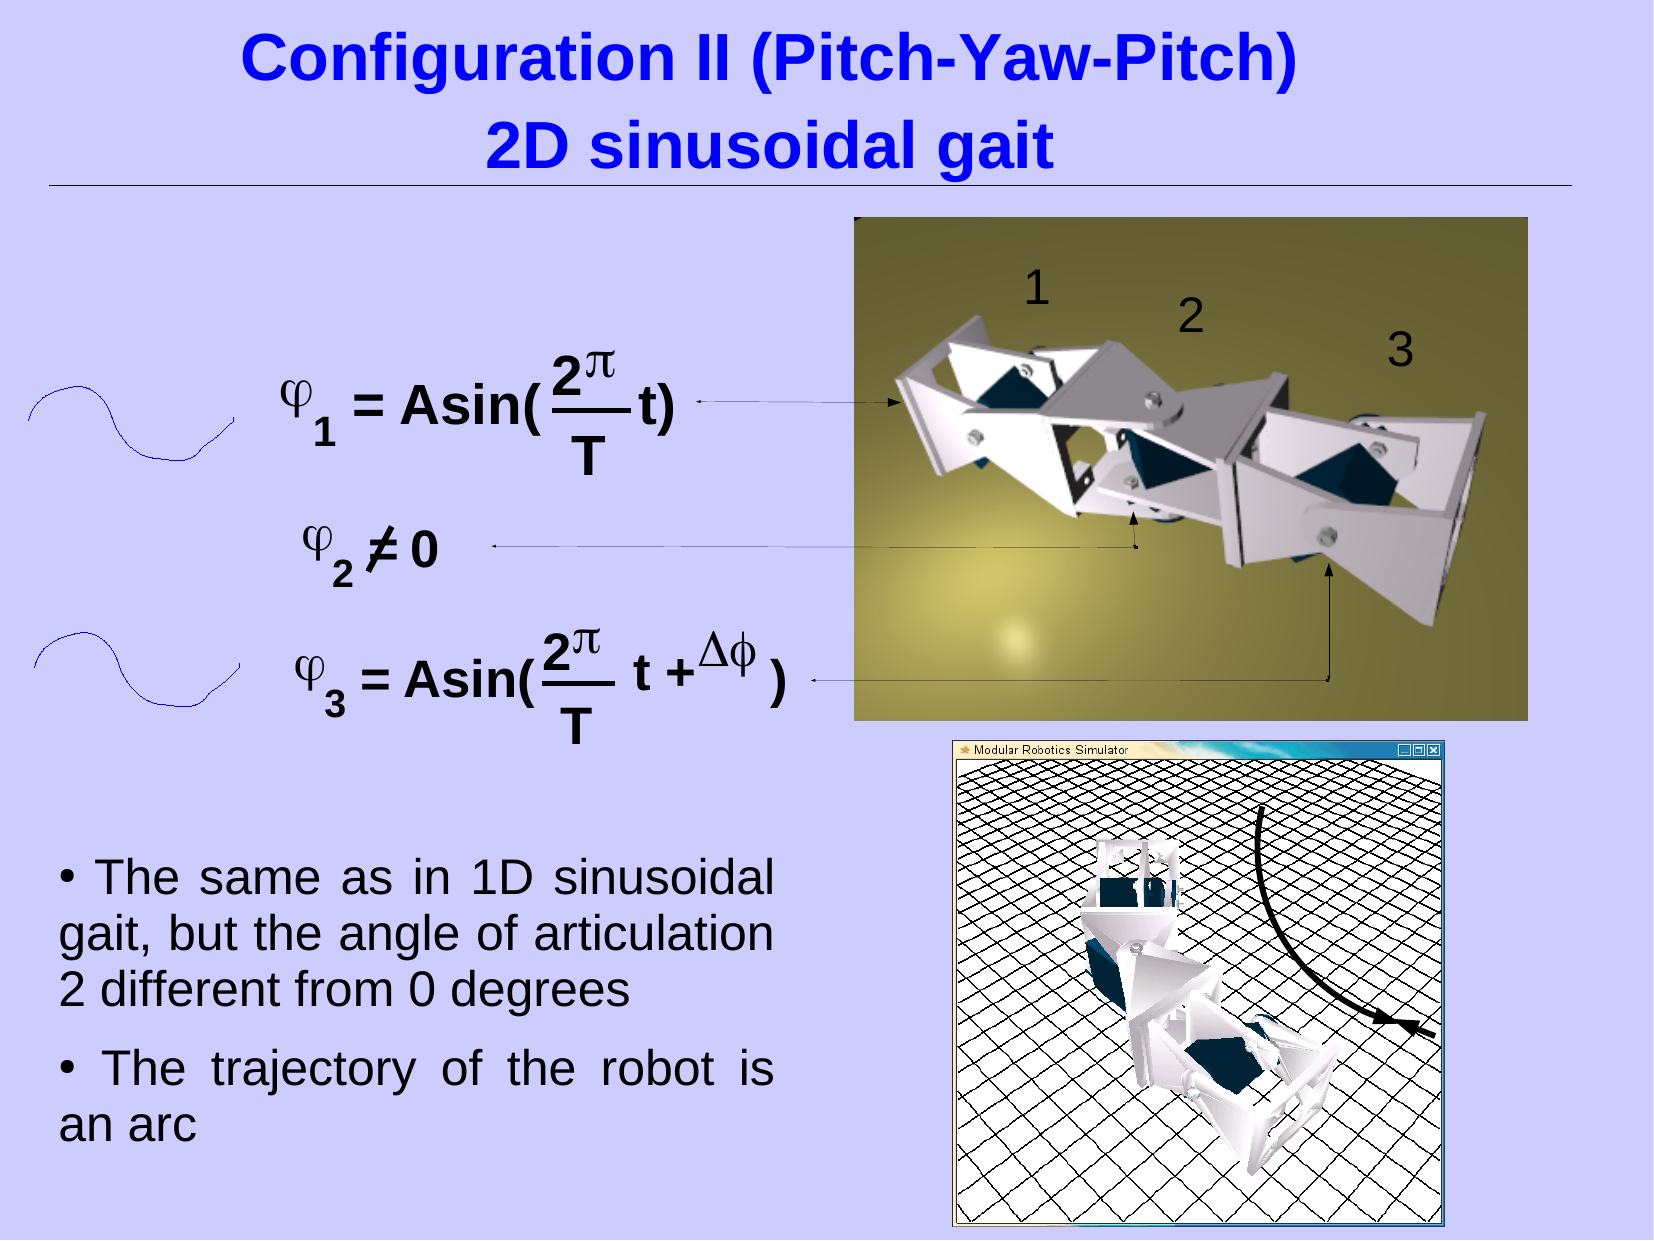

# Configuration II (Pitch-Yaw-Pitch) 2D sinusoidal gait
1
2
3
p
2
j
=
Asin(
t)
1
T
j
=
0
2
p
2
Df
t +
j
=
Asin(
)
3
T
 The same as in 1D sinusoidal gait, but the angle of articulation 2 different from 0 degrees
 The trajectory of the robot is an arc